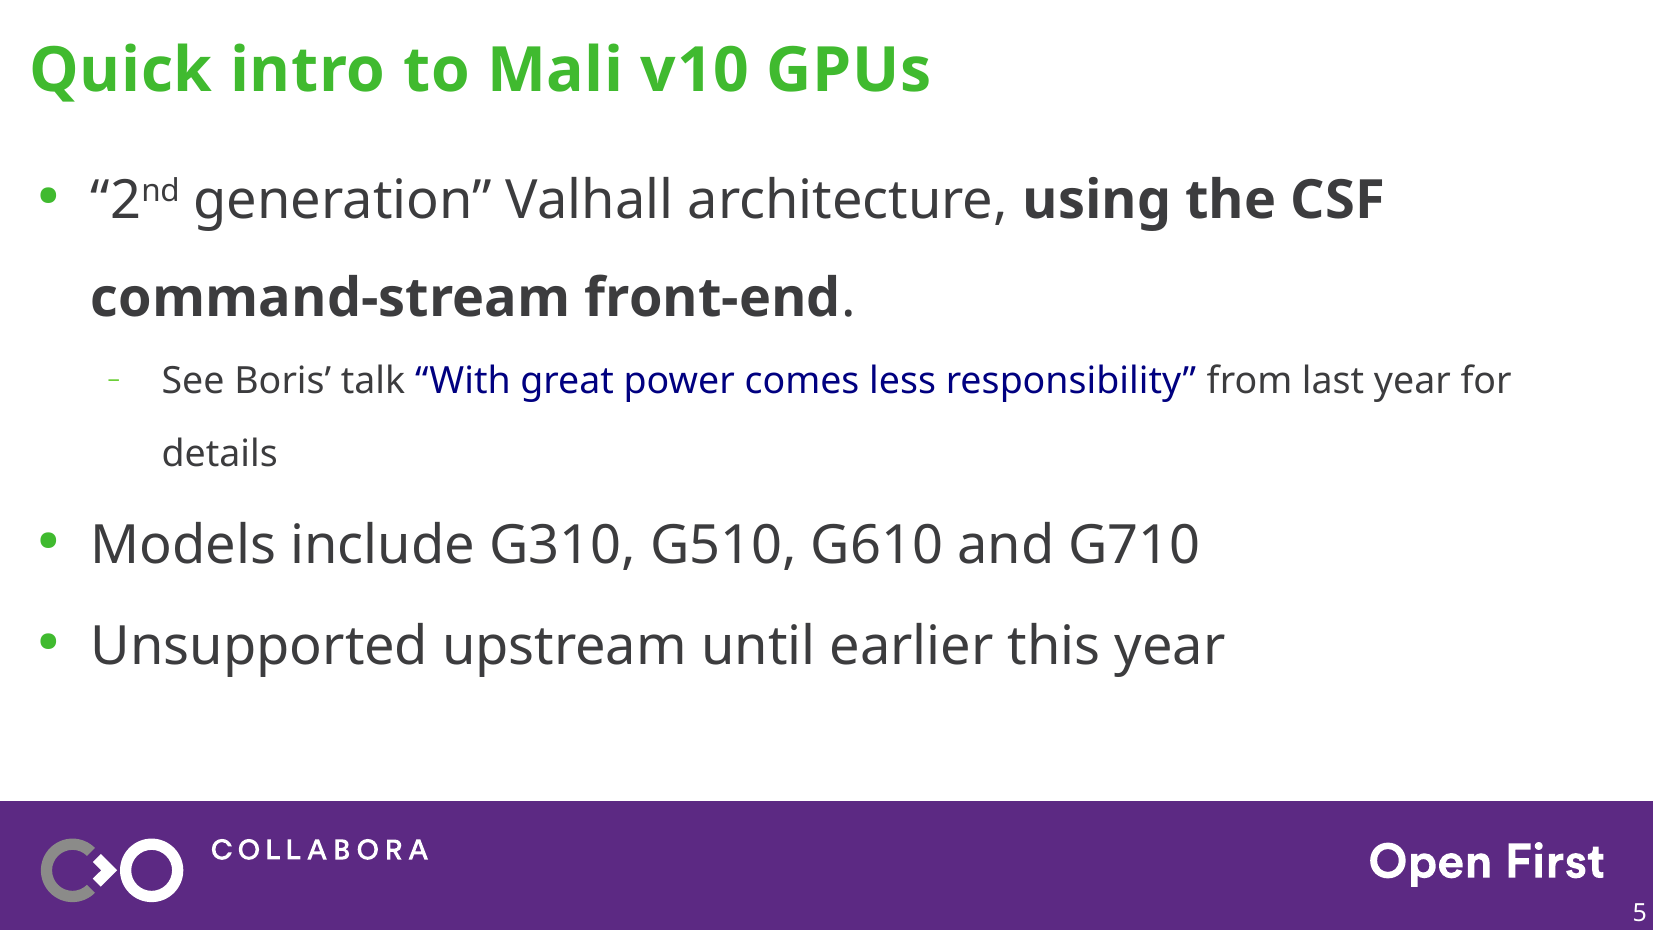

# Quick intro to Mali v10 GPUs
“2nd generation” Valhall architecture, using the CSF command-stream front-end.
See Boris’ talk “With great power comes less responsibility” from last year for details
Models include G310, G510, G610 and G710
Unsupported upstream until earlier this year